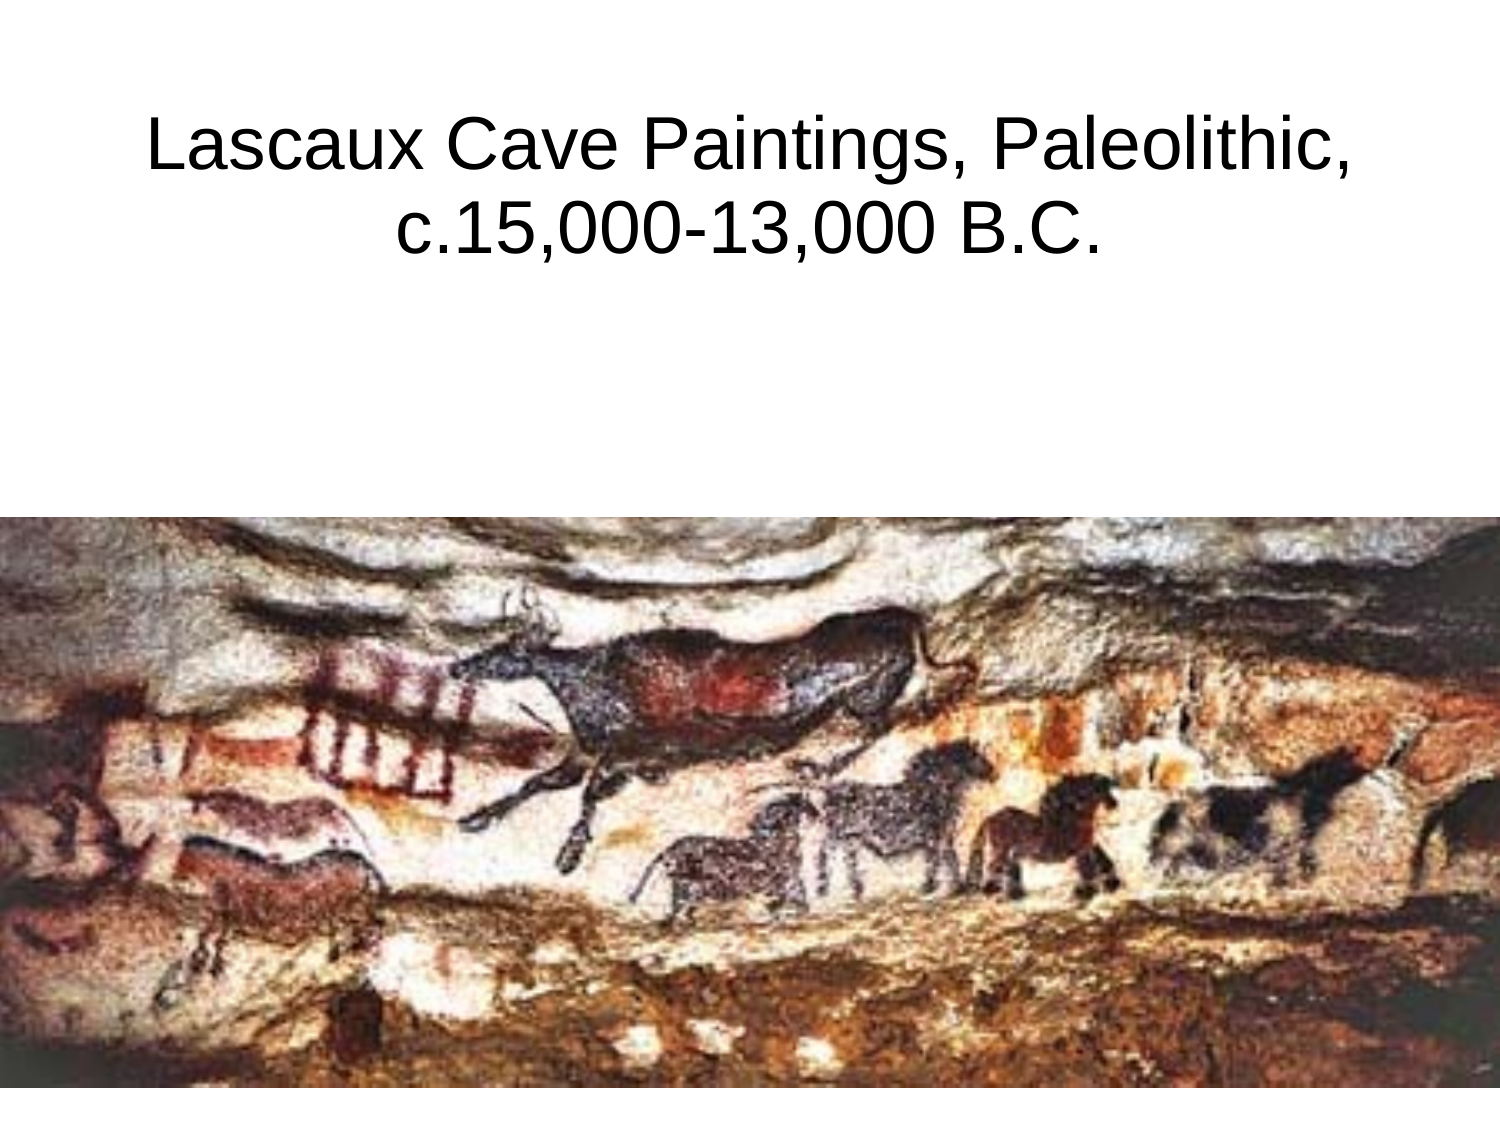

# Lascaux Cave Paintings, Paleolithic, c.15,000-13,000 B.C.